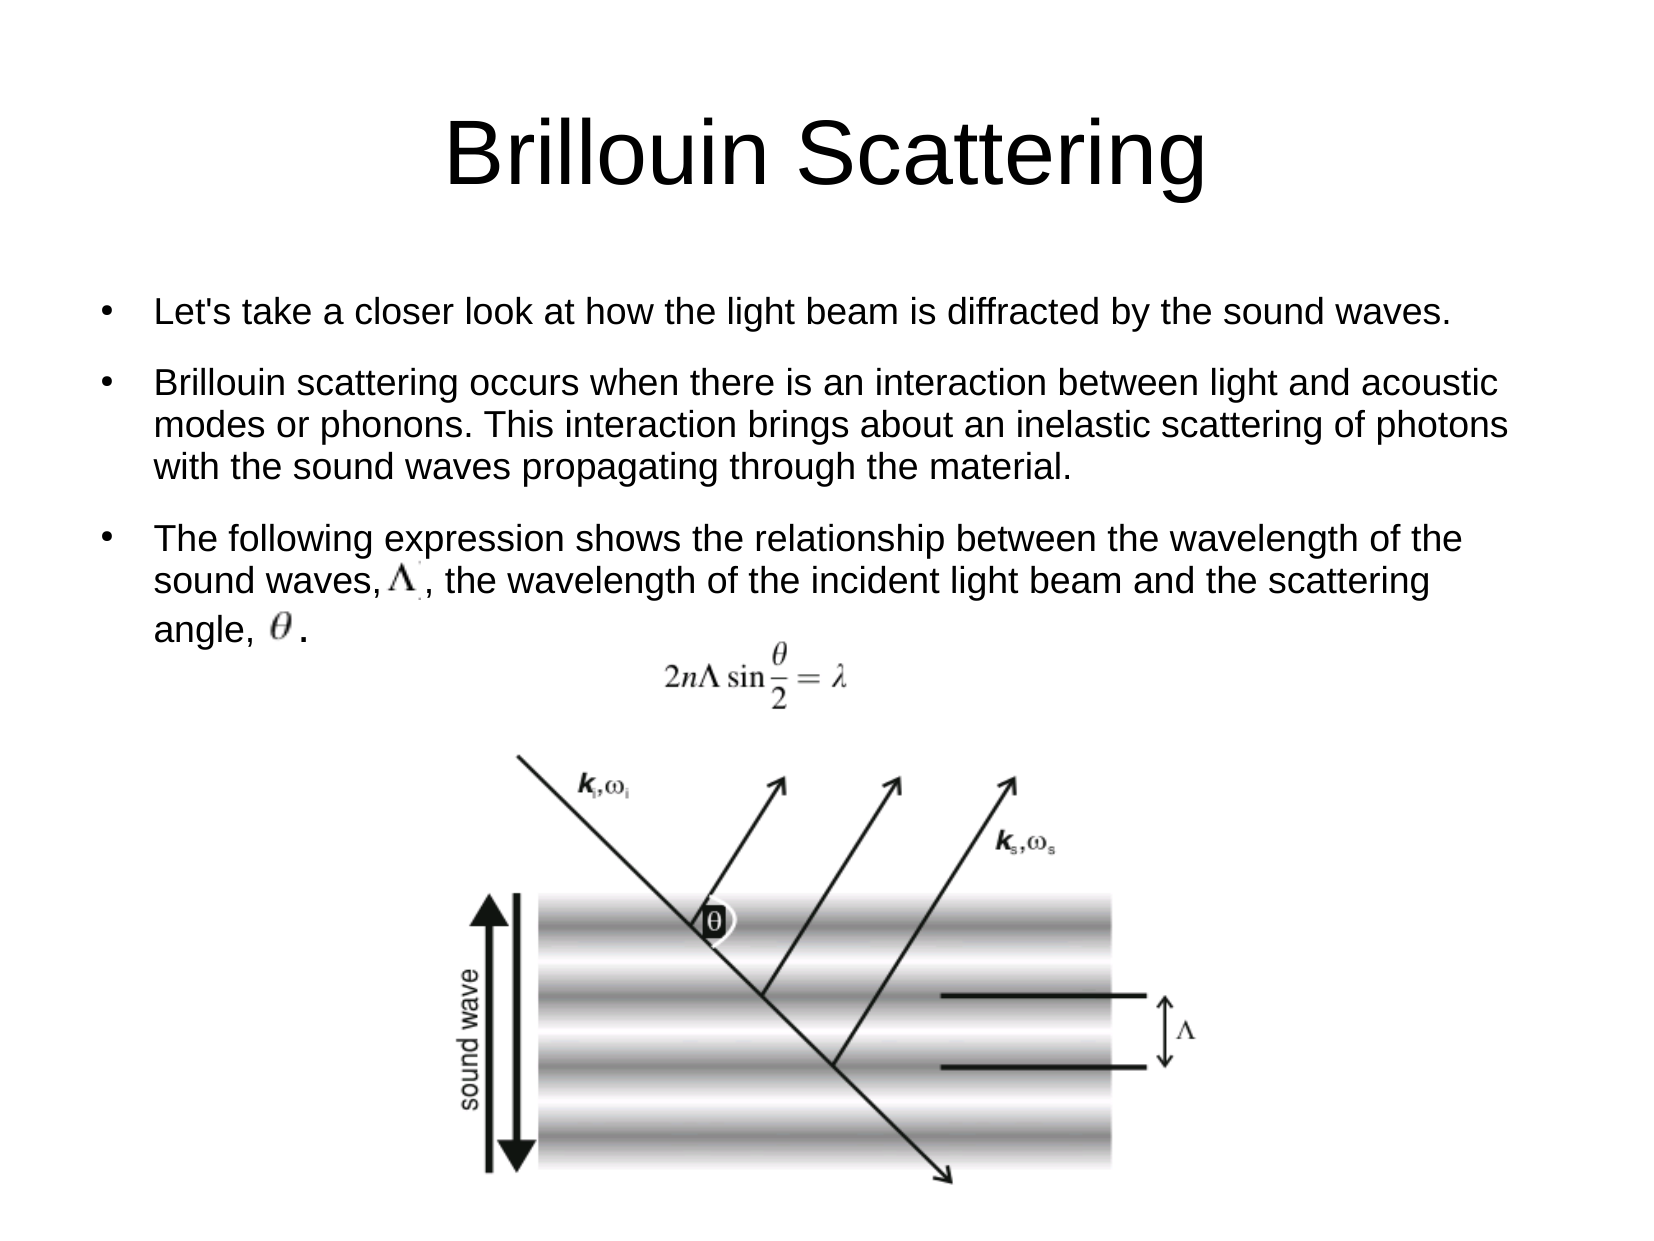

# Brillouin Scattering
Let's take a closer look at how the light beam is diffracted by the sound waves.
Brillouin scattering occurs when there is an interaction between light and acoustic modes or phonons. This interaction brings about an inelastic scattering of photons with the sound waves propagating through the material.
The following expression shows the relationship between the wavelength of the sound waves, , the wavelength of the incident light beam and the scattering angle, .